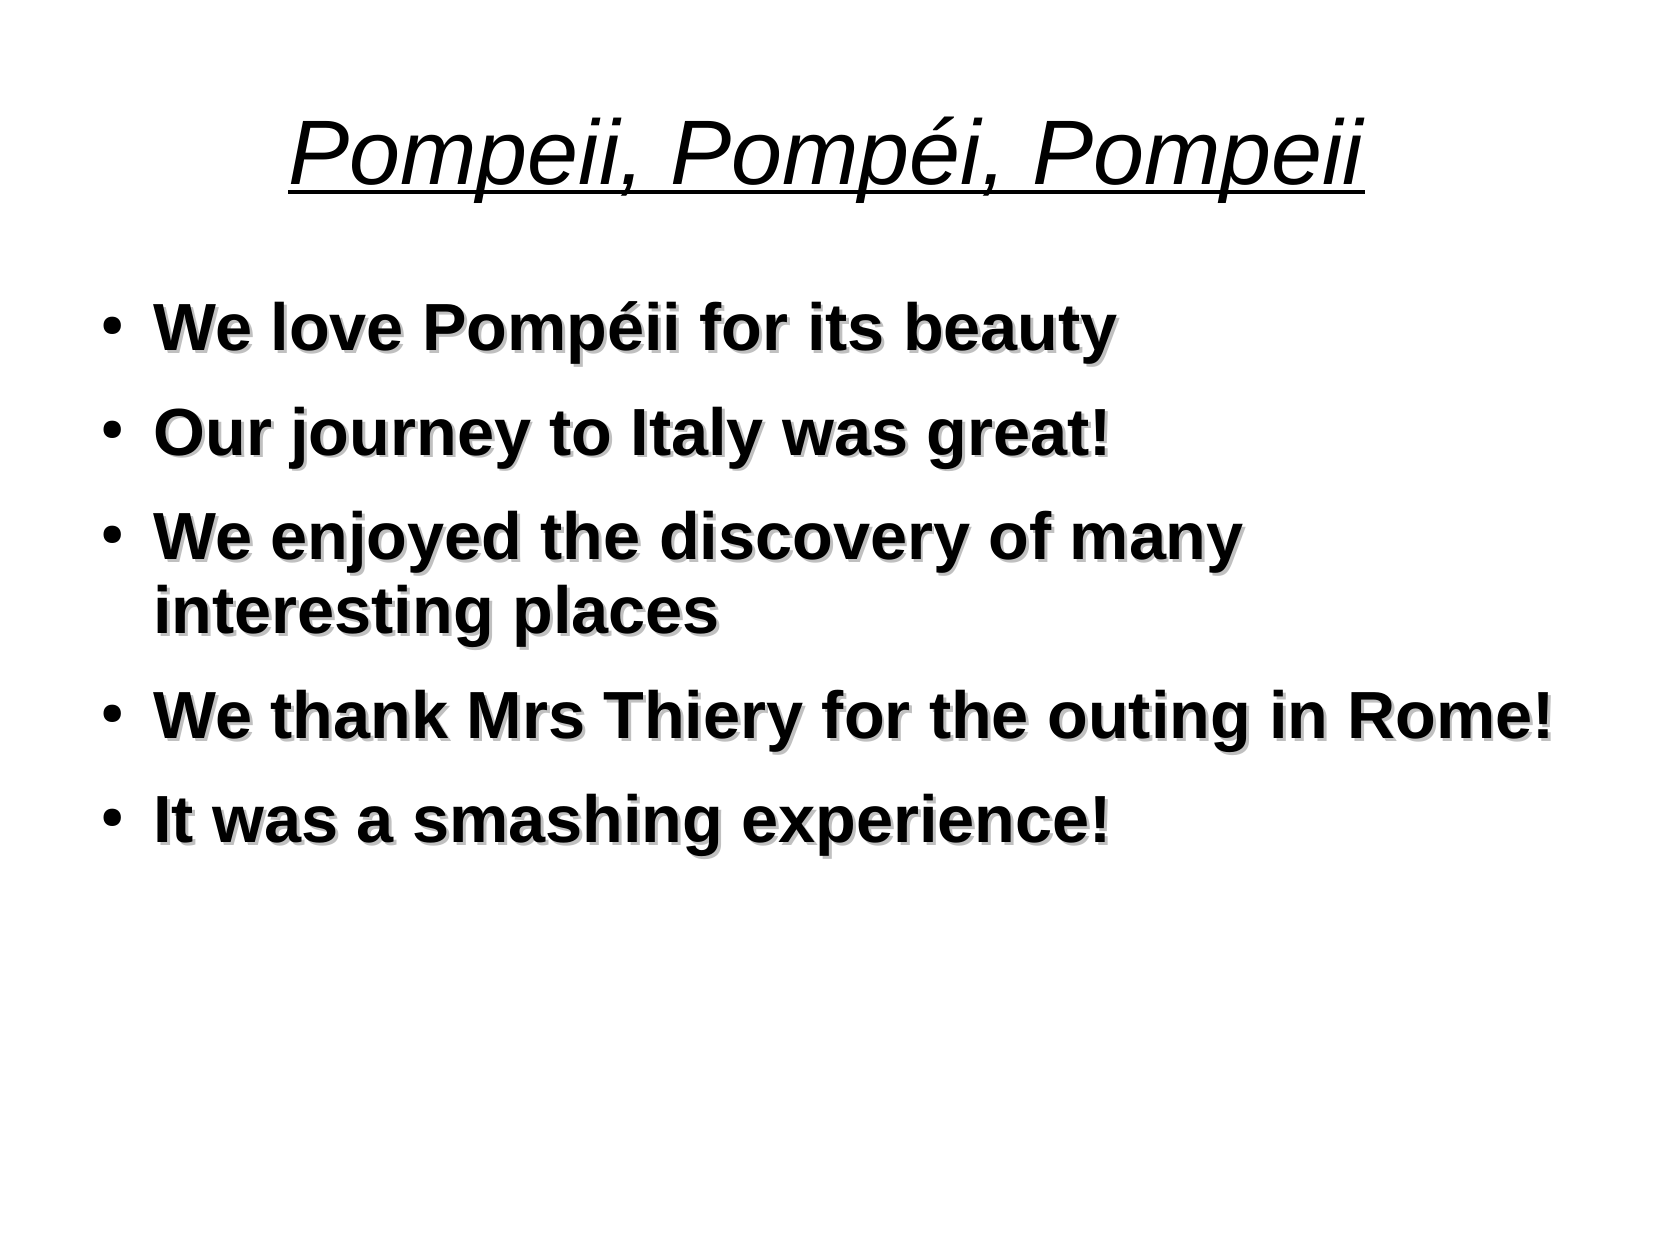

# Pompeii, Pompéi, Pompeii
We love Pompéii for its beauty
Our journey to Italy was great!
We enjoyed the discovery of many interesting places
We thank Mrs Thiery for the outing in Rome!
It was a smashing experience!